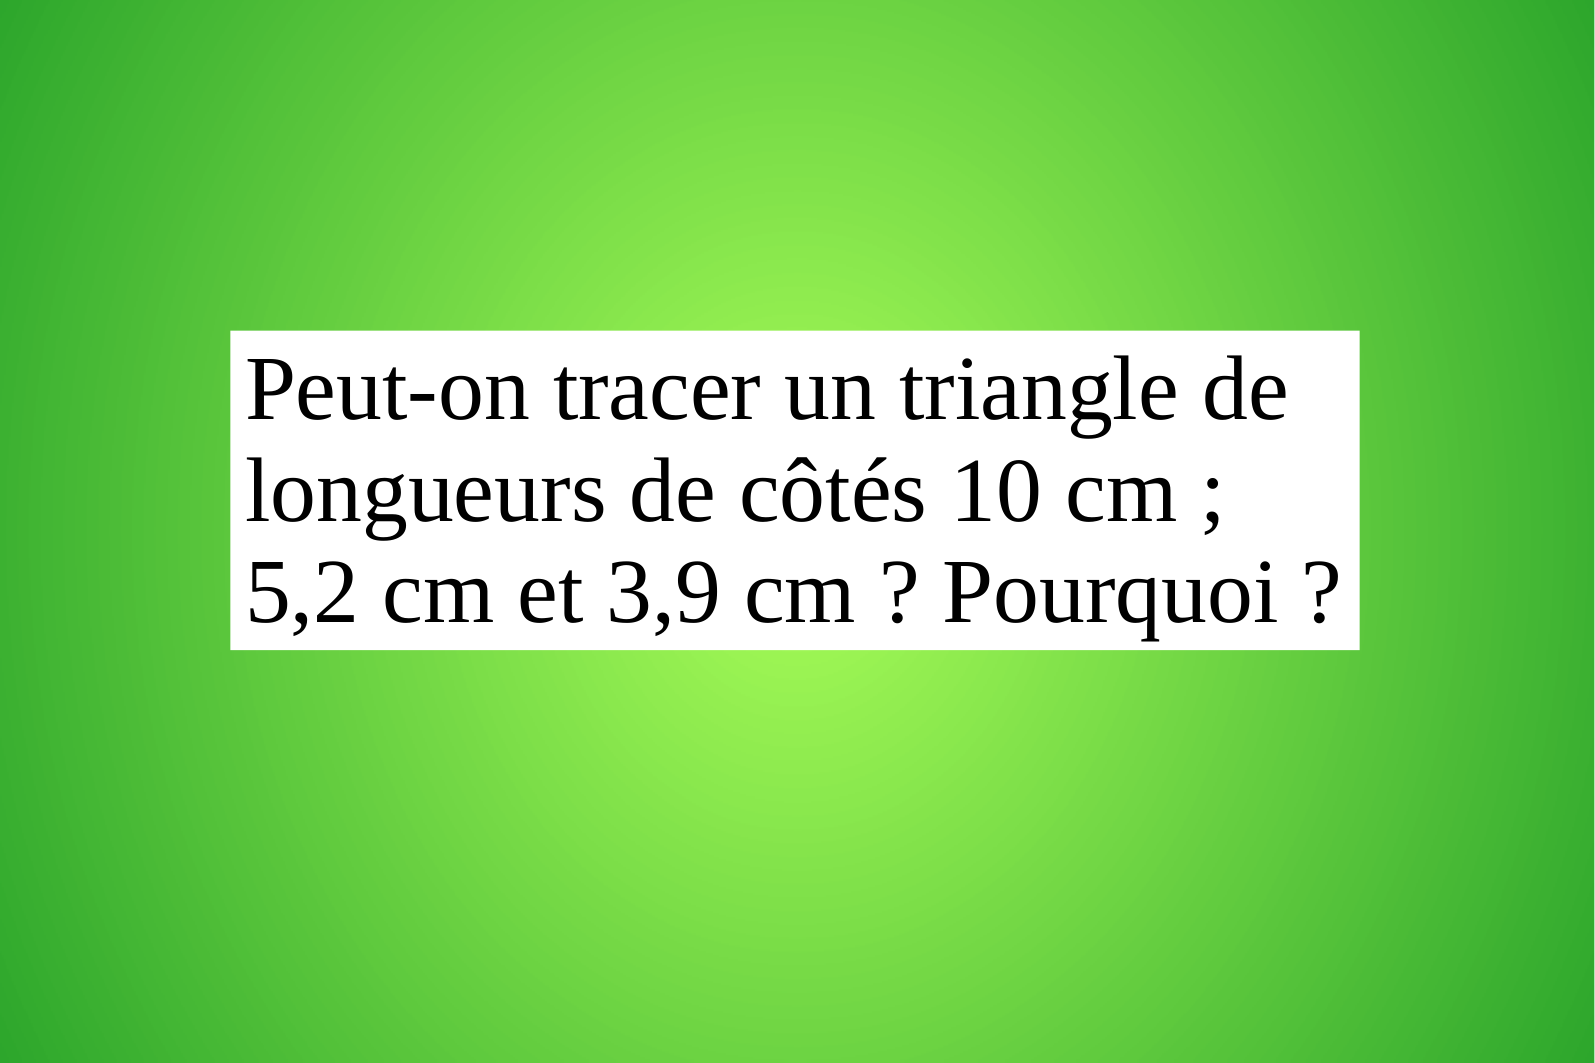

Peut-on tracer un triangle de
longueurs de côtés 10 cm ;
5,2 cm et 3,9 cm ? Pourquoi ?